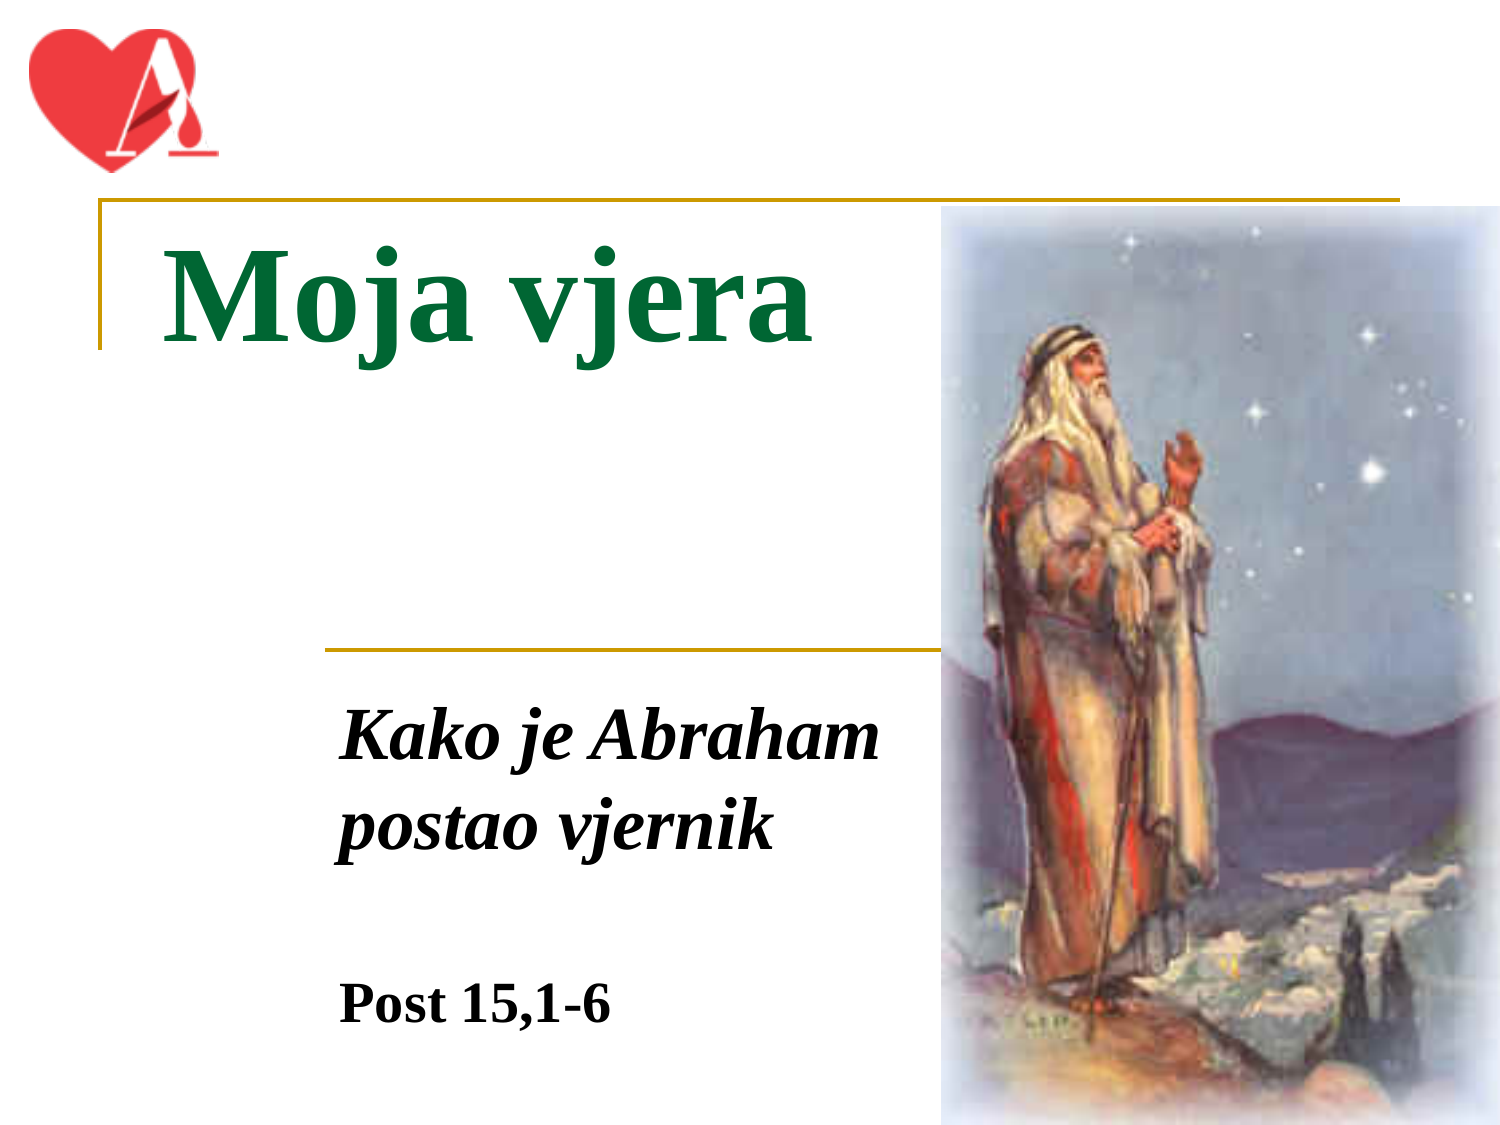

# Moja vjera
Kako je Abraham postao vjernik
Post 15,1-6